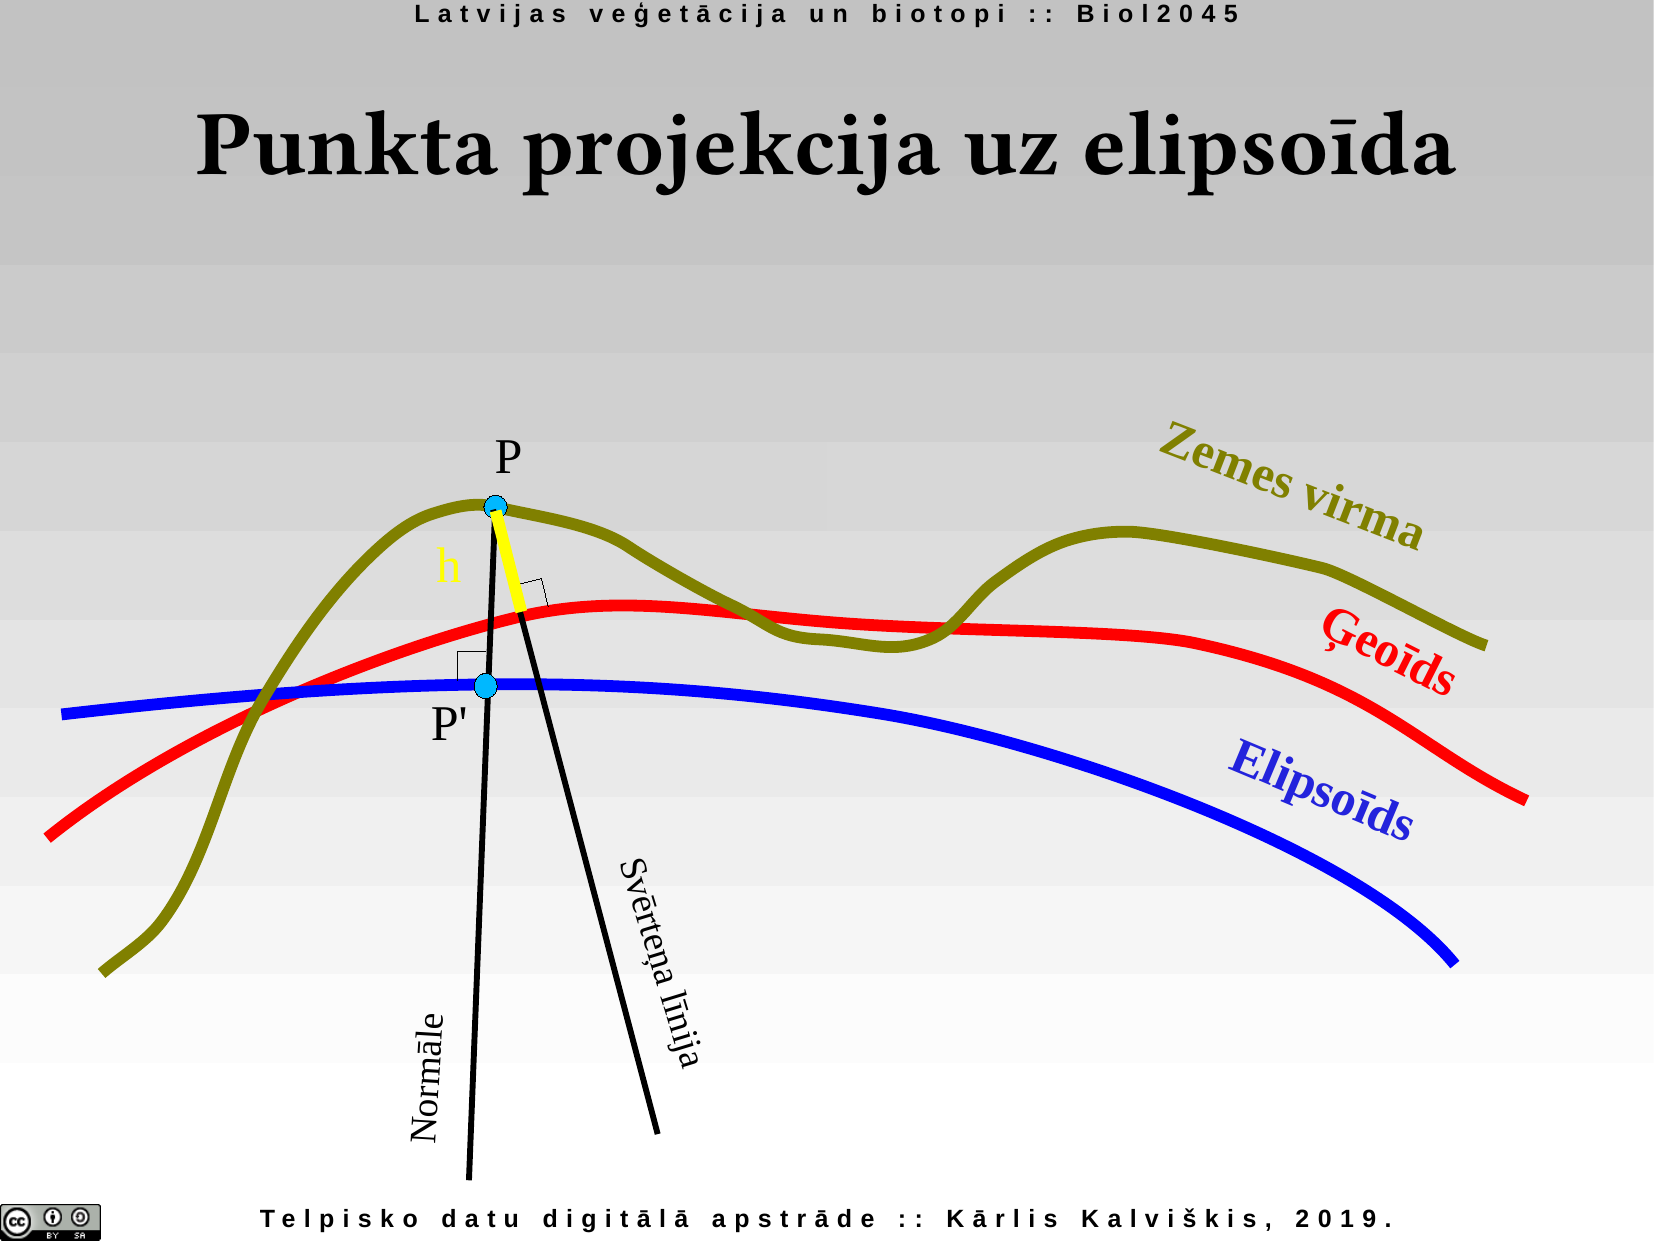

# Punkta projekcija uz elipsoīda
P
Zemes virma
Svērteņa līnija
h
P'
Normāle
Ģeoīds
Elipsoīds